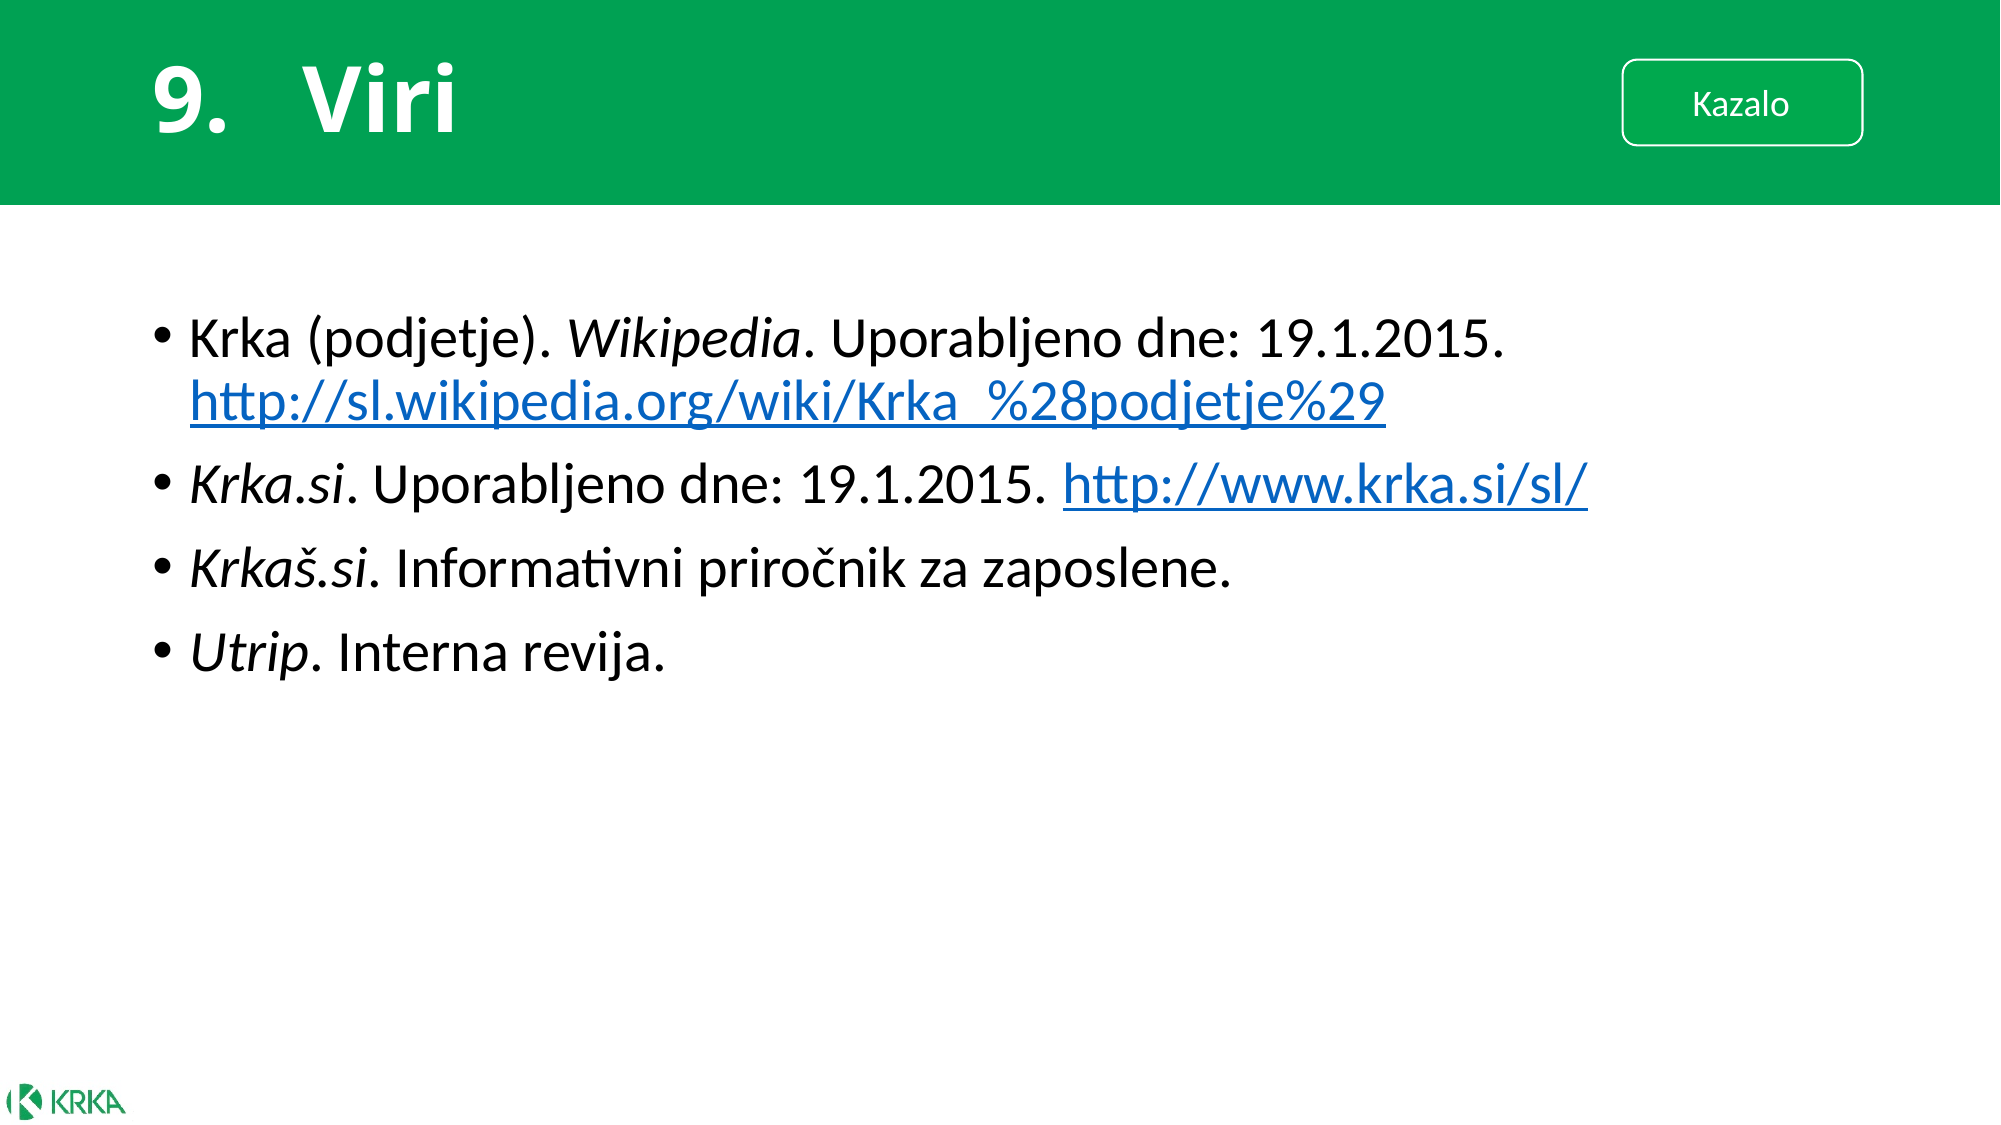

# 9.	Viri
Krka (podjetje). Wikipedia. Uporabljeno dne: 19.1.2015. http://sl.wikipedia.org/wiki/Krka_%28podjetje%29
Krka.si. Uporabljeno dne: 19.1.2015. http://www.krka.si/sl/
Krkaš.si. Informativni priročnik za zaposlene.
Utrip. Interna revija.